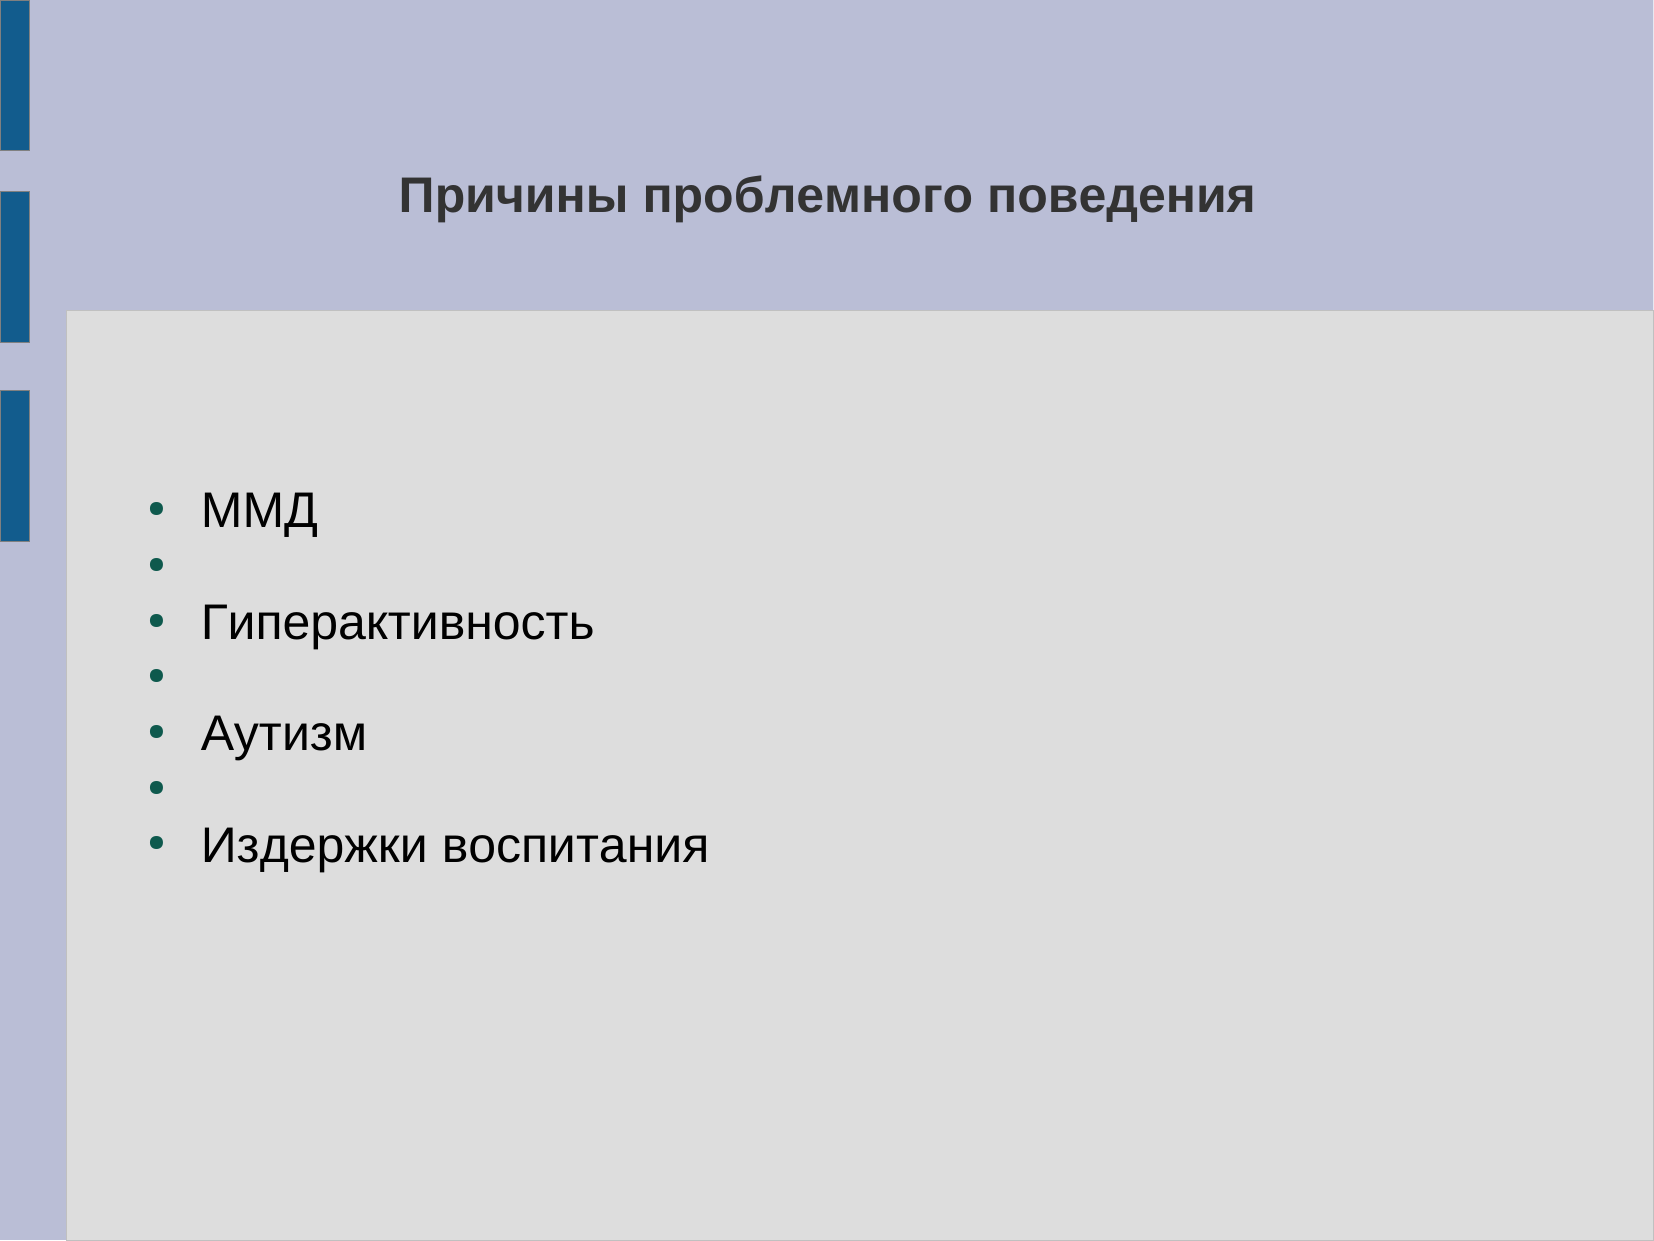

# Причины проблемного поведения
ММД
Гиперактивность
Аутизм
Издержки воспитания